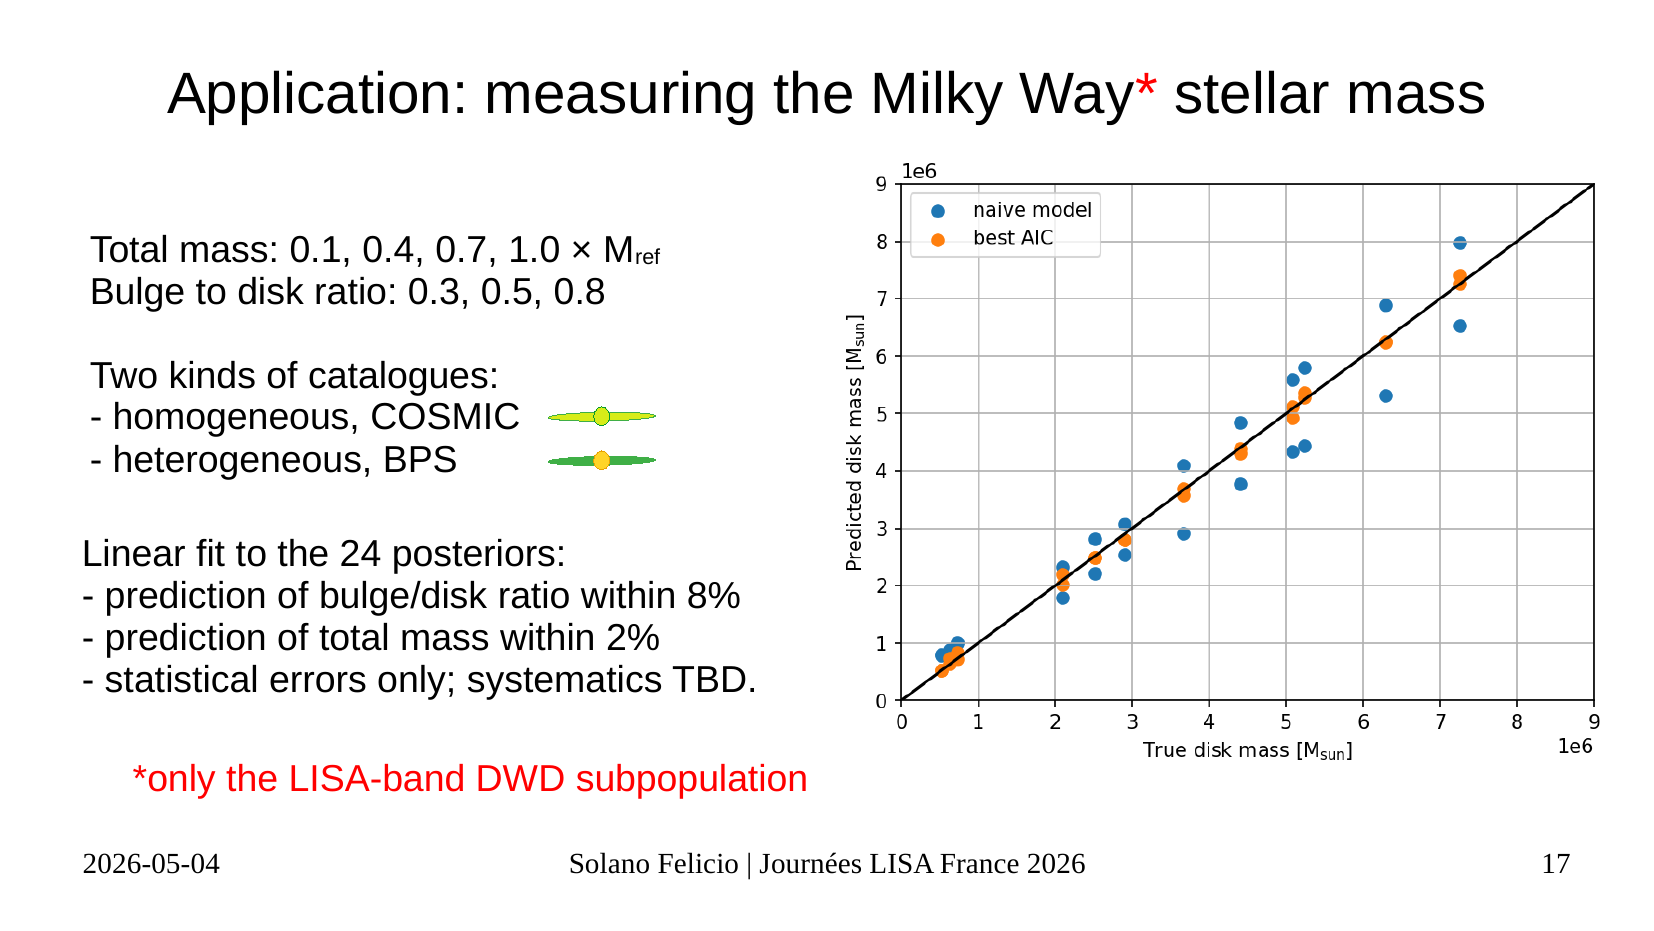

# Application: measuring the Milky Way* stellar mass
Total mass: 0.1, 0.4, 0.7, 1.0 × Mref
Bulge to disk ratio: 0.3, 0.5, 0.8
Two kinds of catalogues:
- homogeneous, COSMIC
- heterogeneous, BPS
Linear fit to the 24 posteriors:
- prediction of bulge/disk ratio within 8%
- prediction of total mass within 2%
- statistical errors only; systematics TBD.
*only the LISA-band DWD subpopulation
2026-05-04
Solano Felicio | Journées LISA France 2026
17